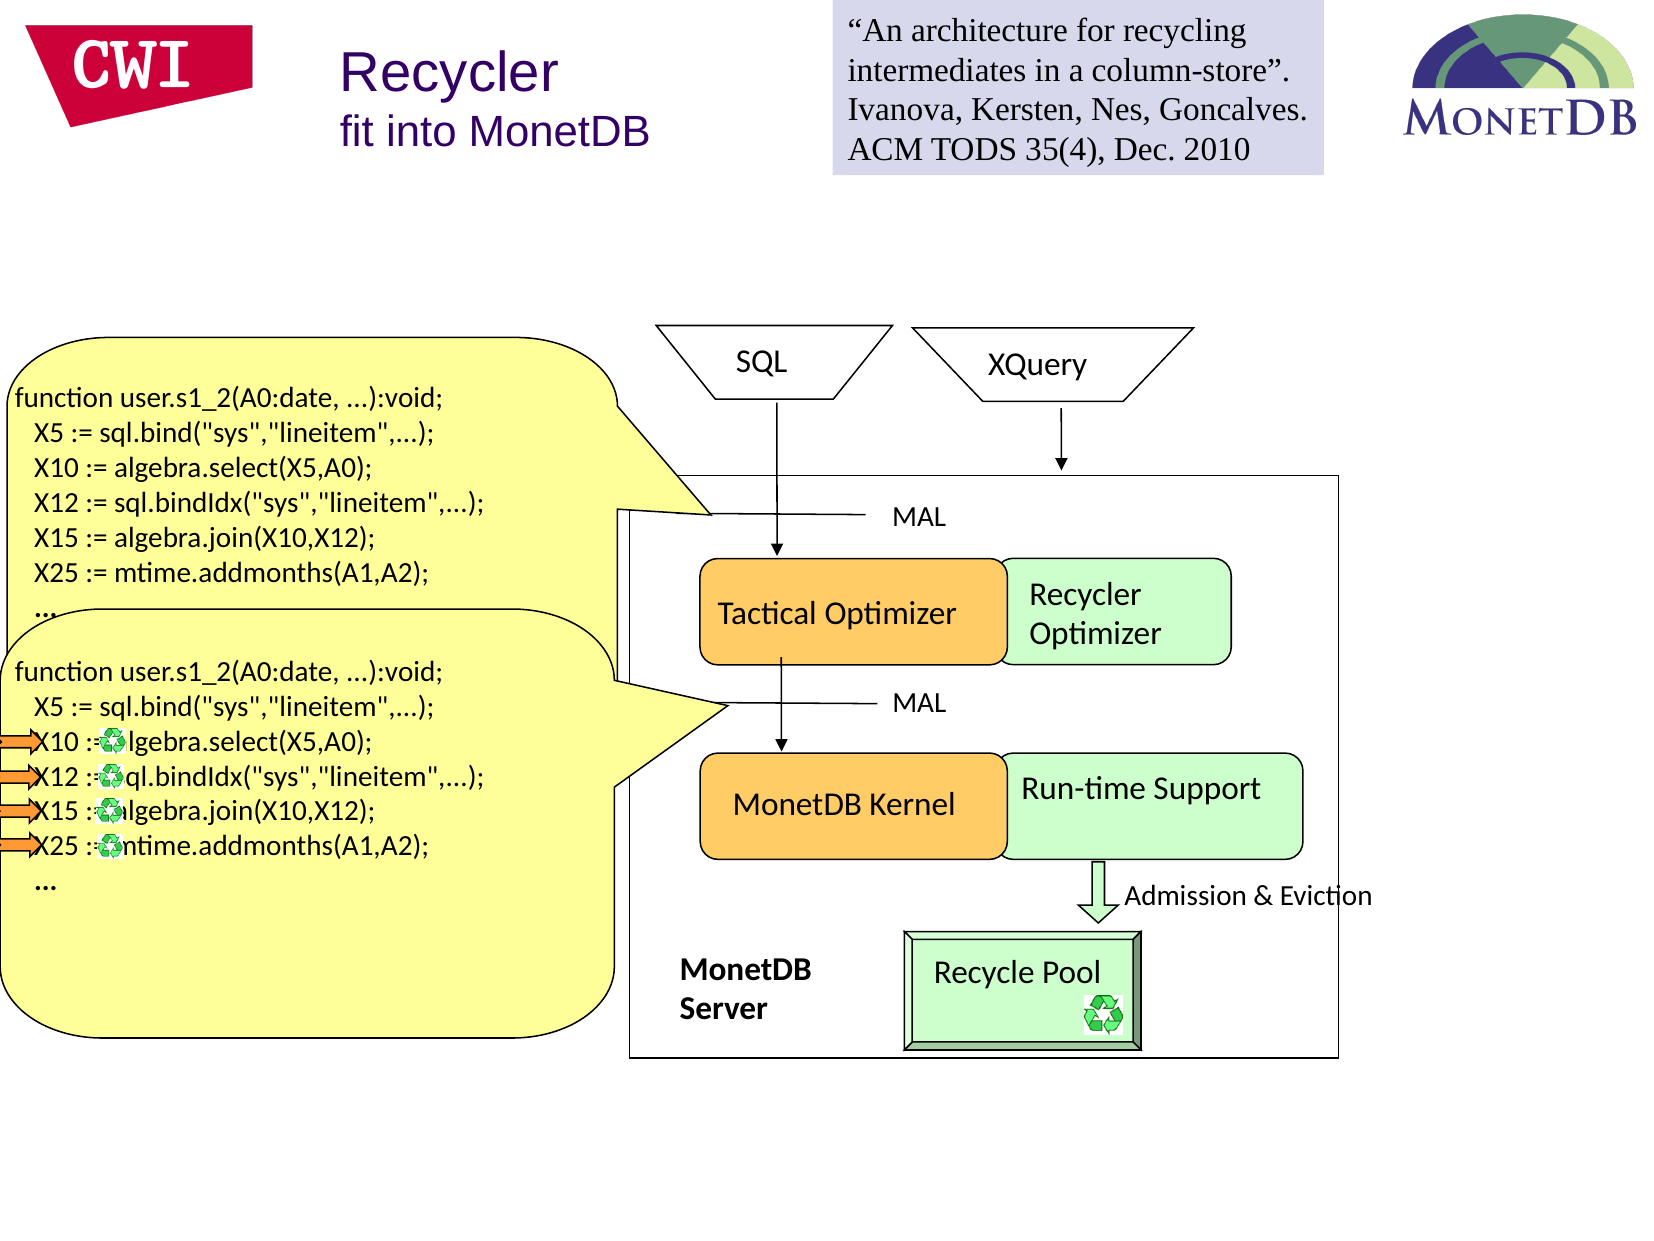

Recycler
fit into MonetDB
“An architecture for recycling intermediates in a column-store”.
Ivanova, Kersten, Nes, Goncalves.
ACM TODS 35(4), Dec. 2010
SQL
XQuery
function user.s1_2(A0:date, ...):void;
 X5 := sql.bind("sys","lineitem",...);
 X10 := algebra.select(X5,A0);
 X12 := sql.bindIdx("sys","lineitem",...);
 X15 := algebra.join(X10,X12);
 X25 := mtime.addmonths(A1,A2);
 ...
MAL
Recycler Optimizer
Tactical Optimizer
function user.s1_2(A0:date, ...):void;
 X5 := sql.bind("sys","lineitem",...);
 X10 := algebra.select(X5,A0);
 X12 := sql.bindIdx("sys","lineitem",...);
 X15 := algebra.join(X10,X12);
 X25 := mtime.addmonths(A1,A2);
 ...
MAL
MonetDB Kernel
Run-time Support
Admission & Eviction
Recycle Pool
MonetDB Server